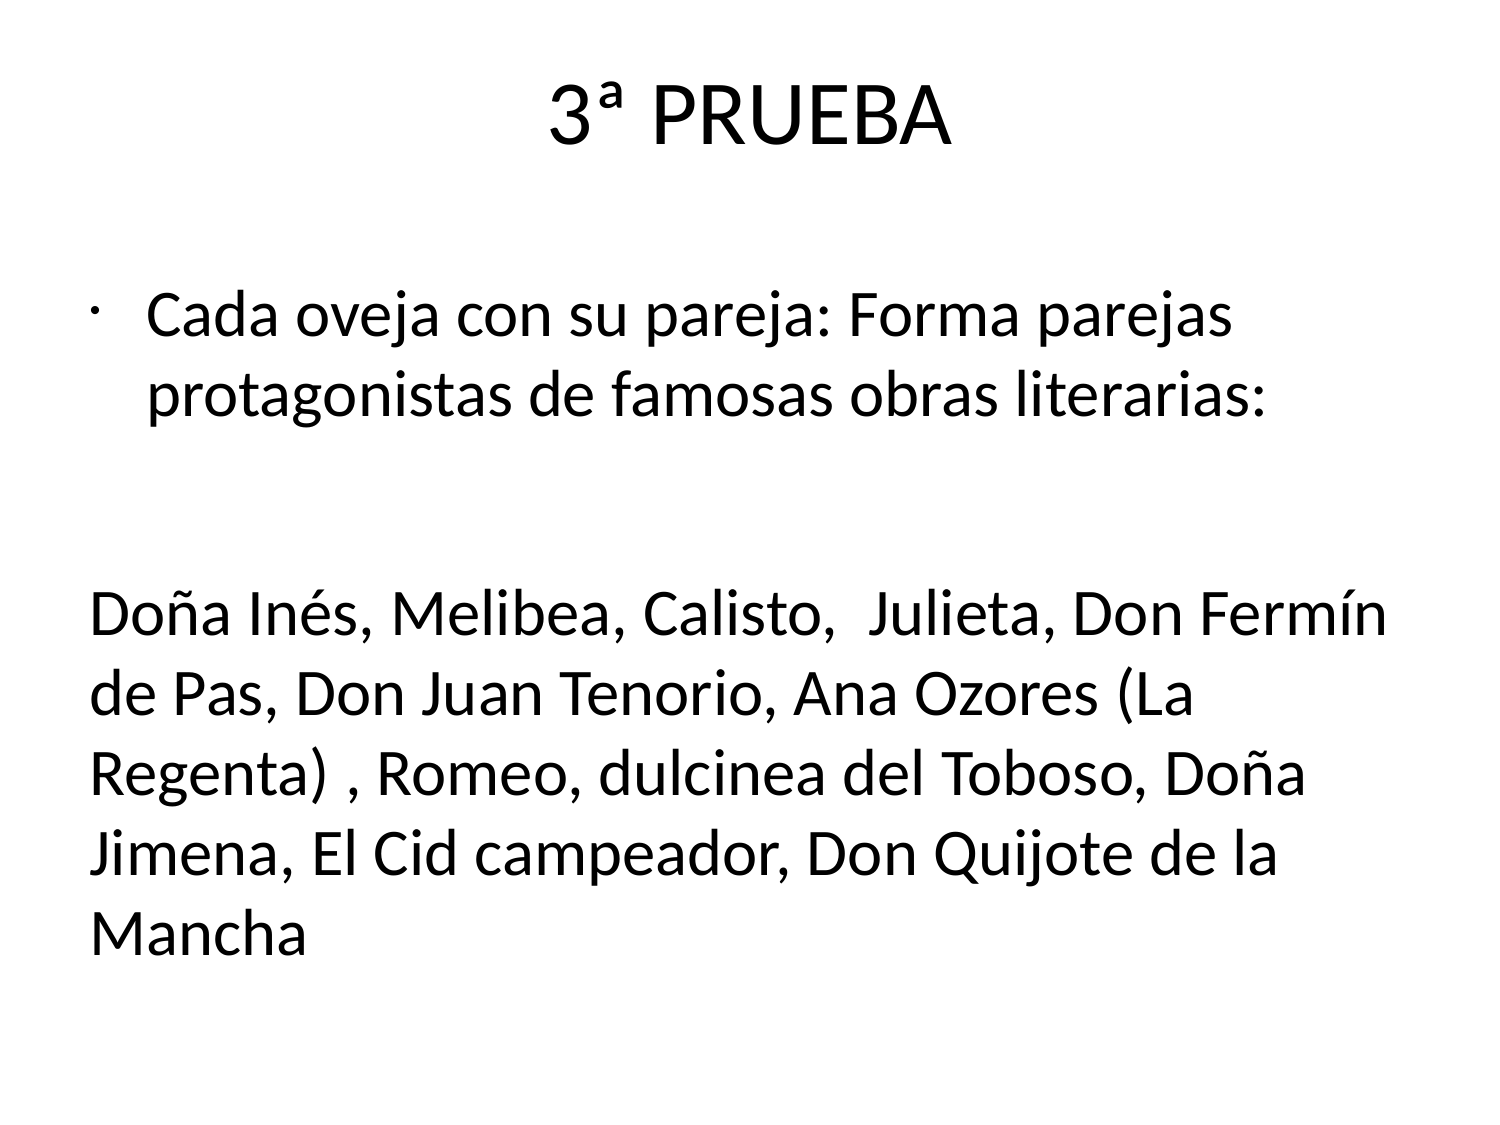

# 3ª PRUEBA
Cada oveja con su pareja: Forma parejas protagonistas de famosas obras literarias:
Doña Inés, Melibea, Calisto, Julieta, Don Fermín de Pas, Don Juan Tenorio, Ana Ozores (La Regenta) , Romeo, dulcinea del Toboso, Doña Jimena, El Cid campeador, Don Quijote de la Mancha